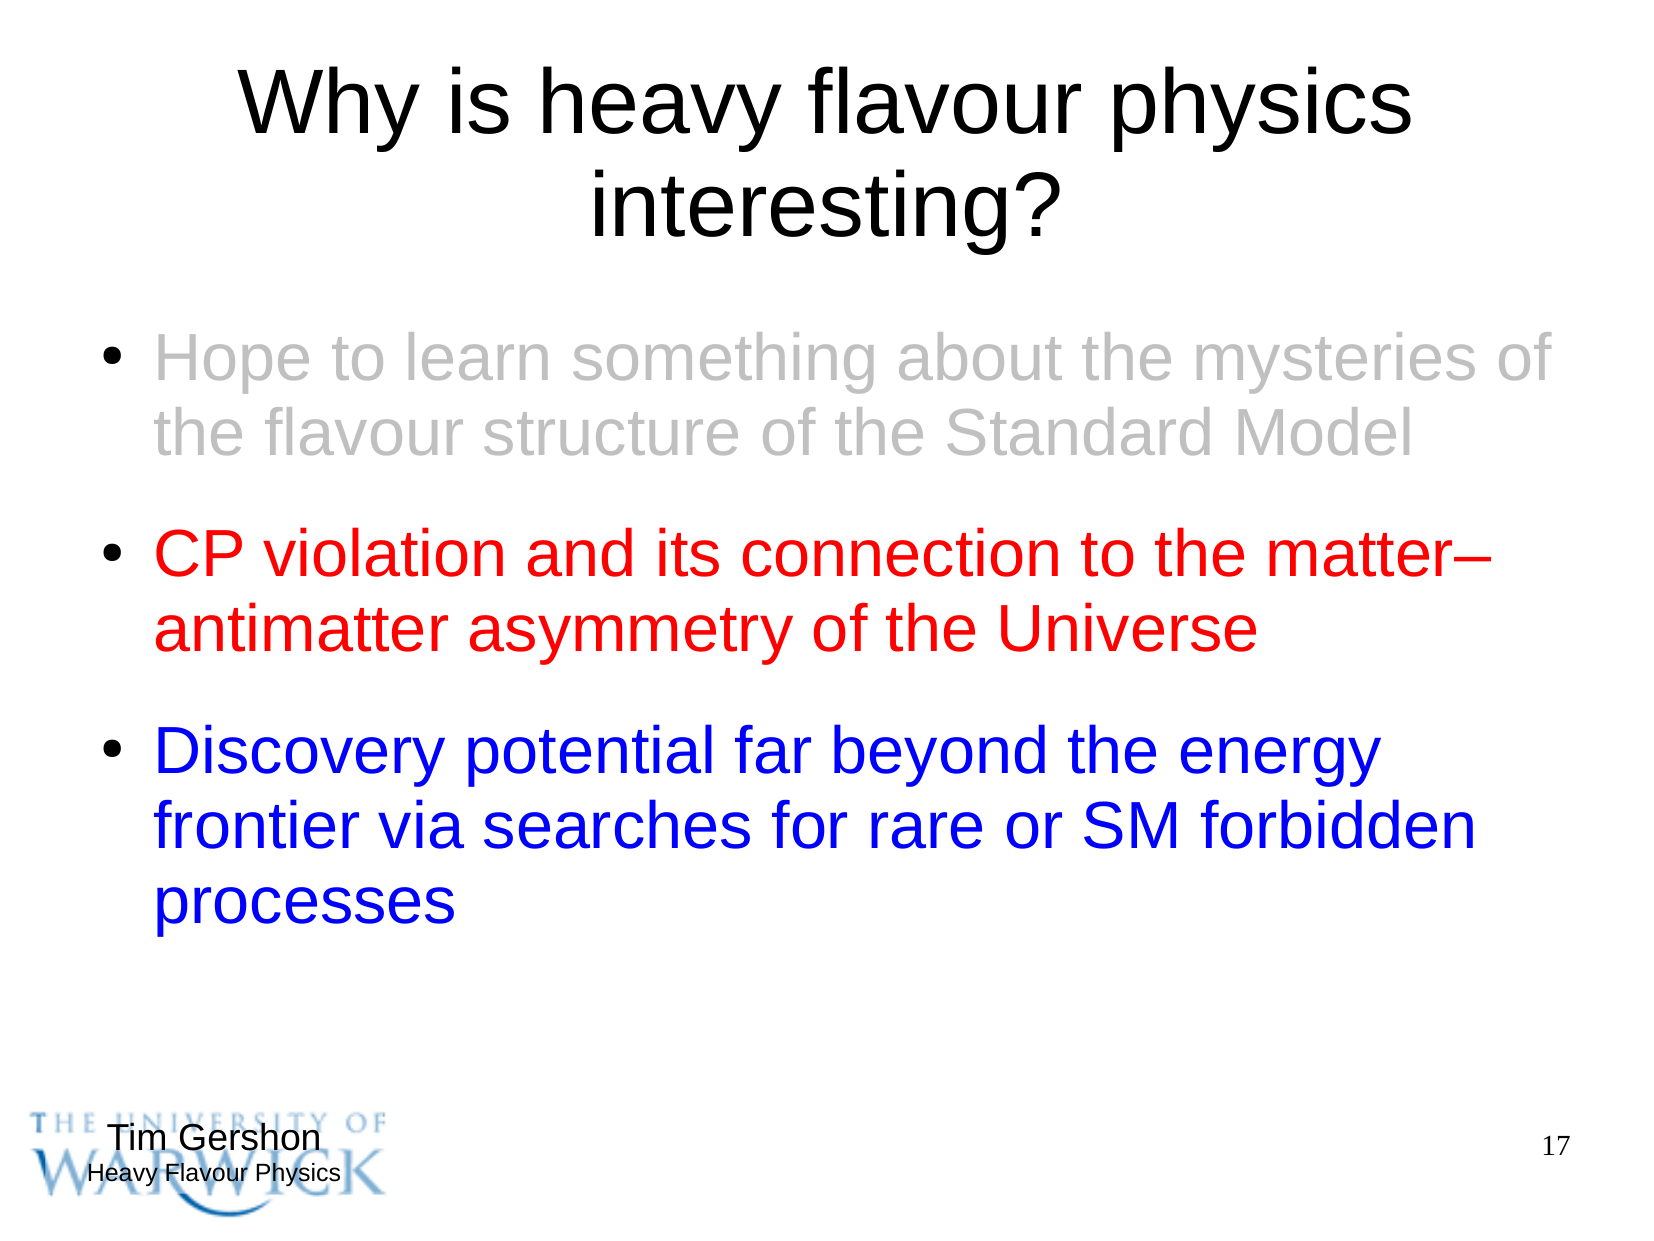

# Why is heavy flavour physics interesting?
Hope to learn something about the mysteries of the flavour structure of the Standard Model
CP violation and its connection to the matter–antimatter asymmetry of the Universe
Discovery potential far beyond the energy frontier via searches for rare or SM forbidden processes
Tim Gershon
Heavy Flavour Physics
17